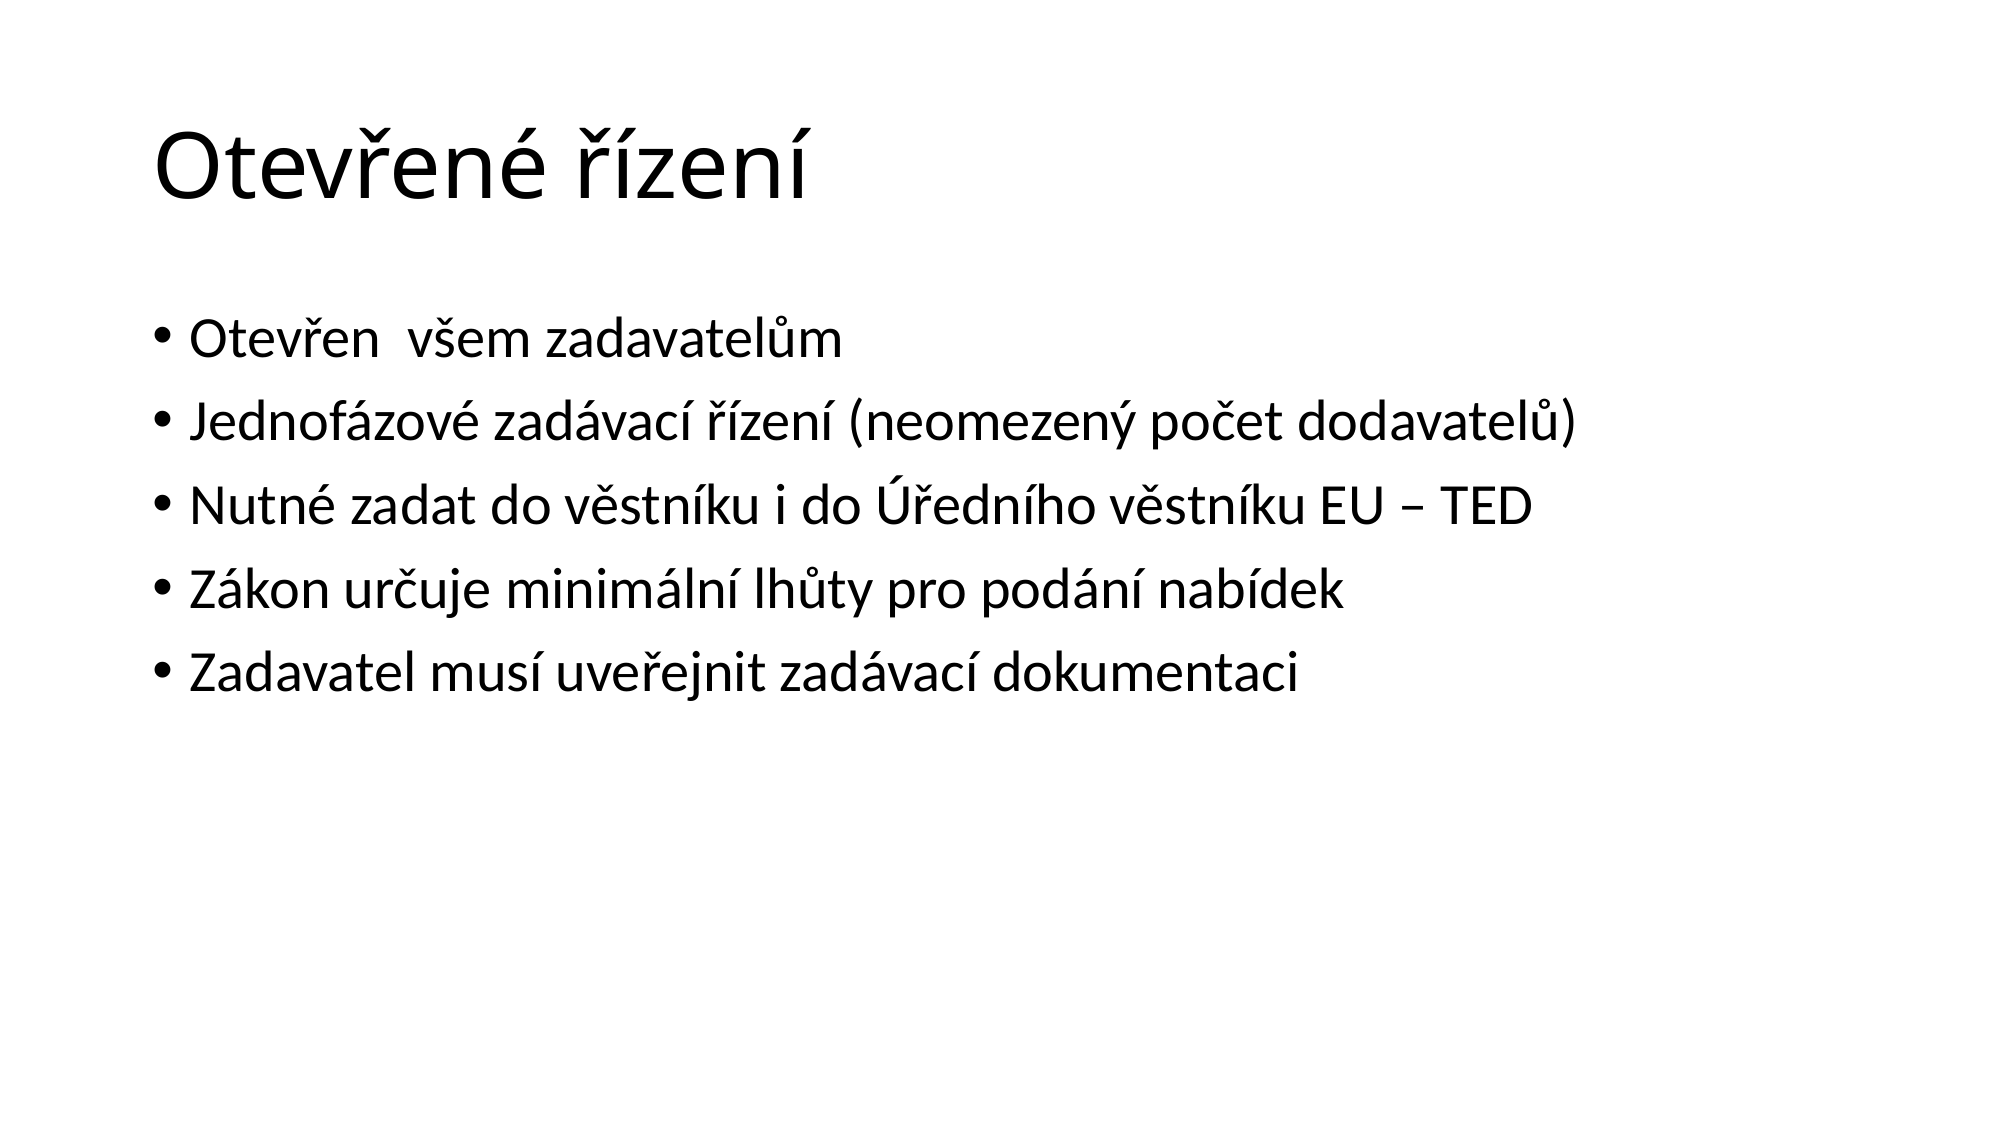

# Otevřené řízení
Otevřen všem zadavatelům
Jednofázové zadávací řízení (neomezený počet dodavatelů)
Nutné zadat do věstníku i do Úředního věstníku EU – TED
Zákon určuje minimální lhůty pro podání nabídek
Zadavatel musí uveřejnit zadávací dokumentaci